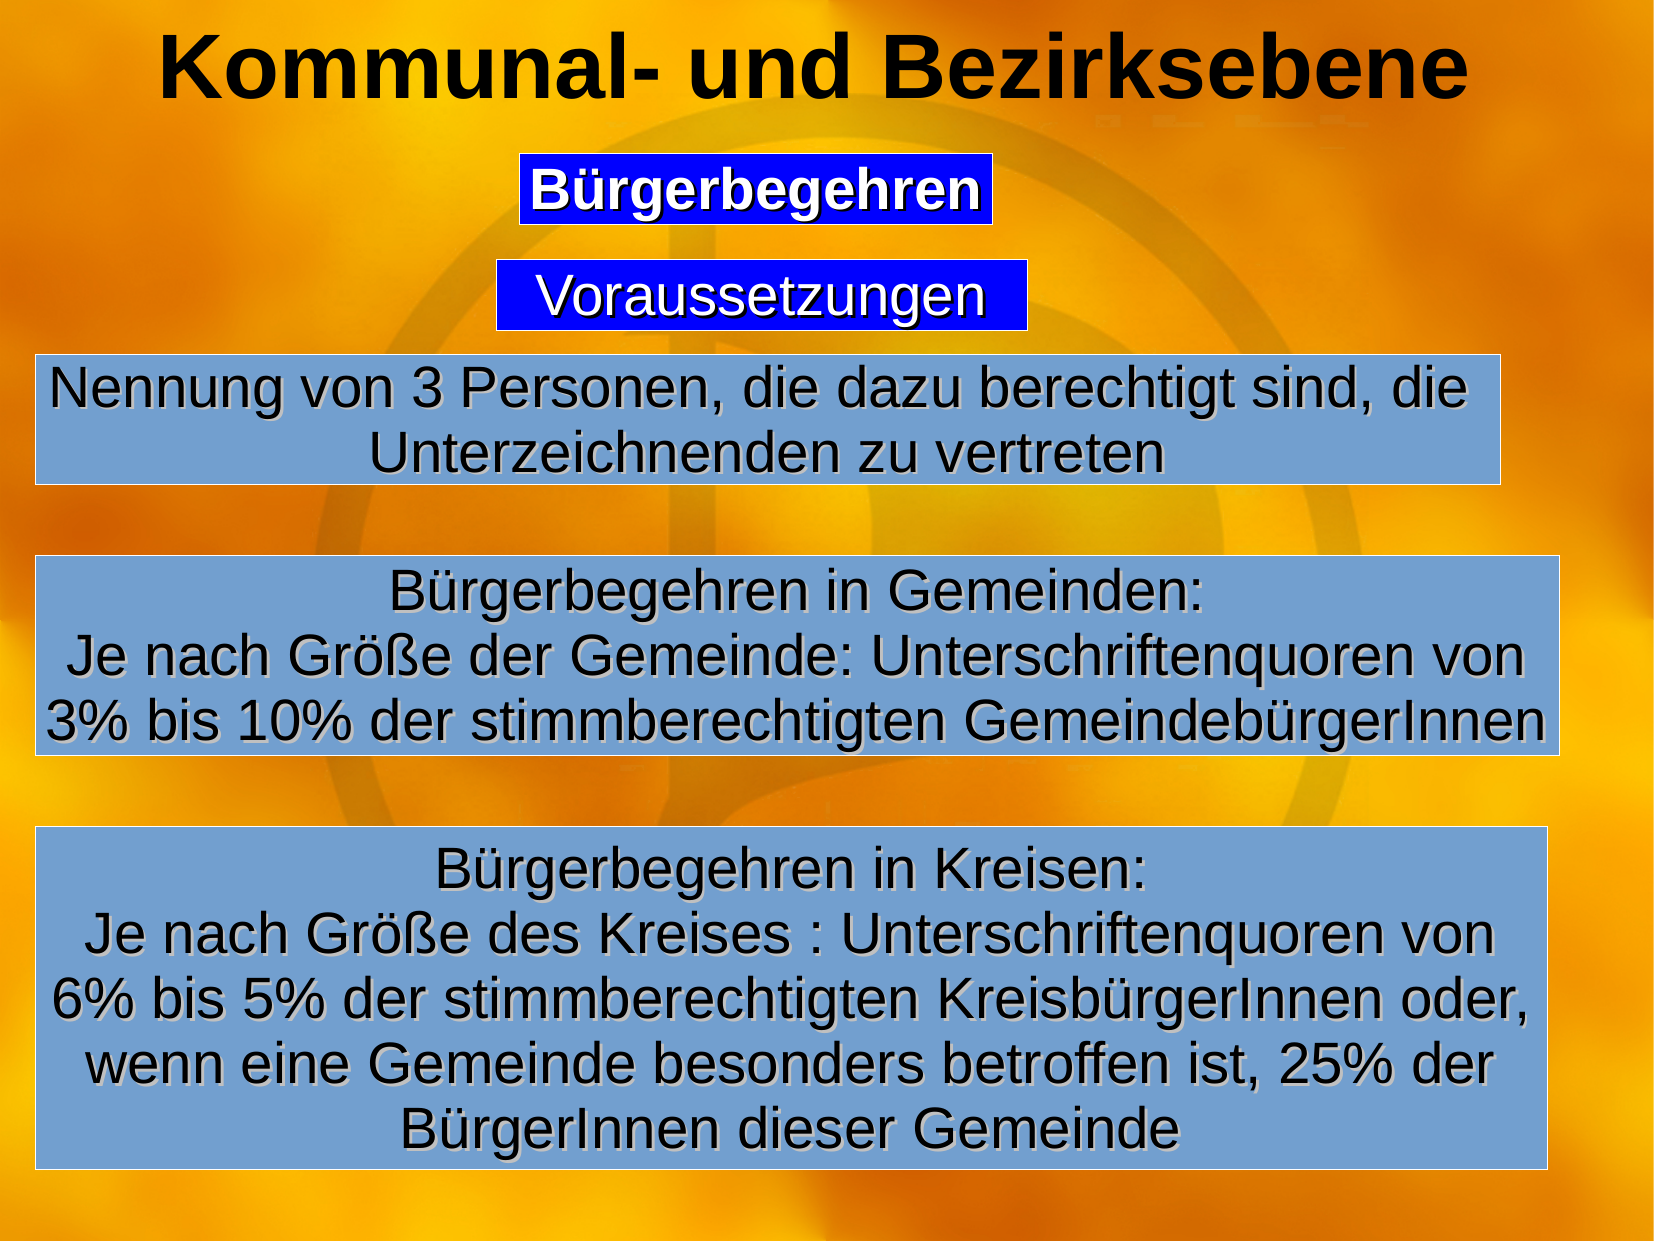

# Kommunal- und Bezirksebene
Bürgerbegehren
Voraussetzungen
Nennung von 3 Personen, die dazu berechtigt sind, die
Unterzeichnenden zu vertreten
Bürgerbegehren in Gemeinden:
Je nach Größe der Gemeinde: Unterschriftenquoren von
3% bis 10% der stimmberechtigten GemeindebürgerInnen
Bürgerbegehren in Kreisen:
Je nach Größe des Kreises : Unterschriftenquoren von
6% bis 5% der stimmberechtigten KreisbürgerInnen oder,
wenn eine Gemeinde besonders betroffen ist, 25% der
BürgerInnen dieser Gemeinde